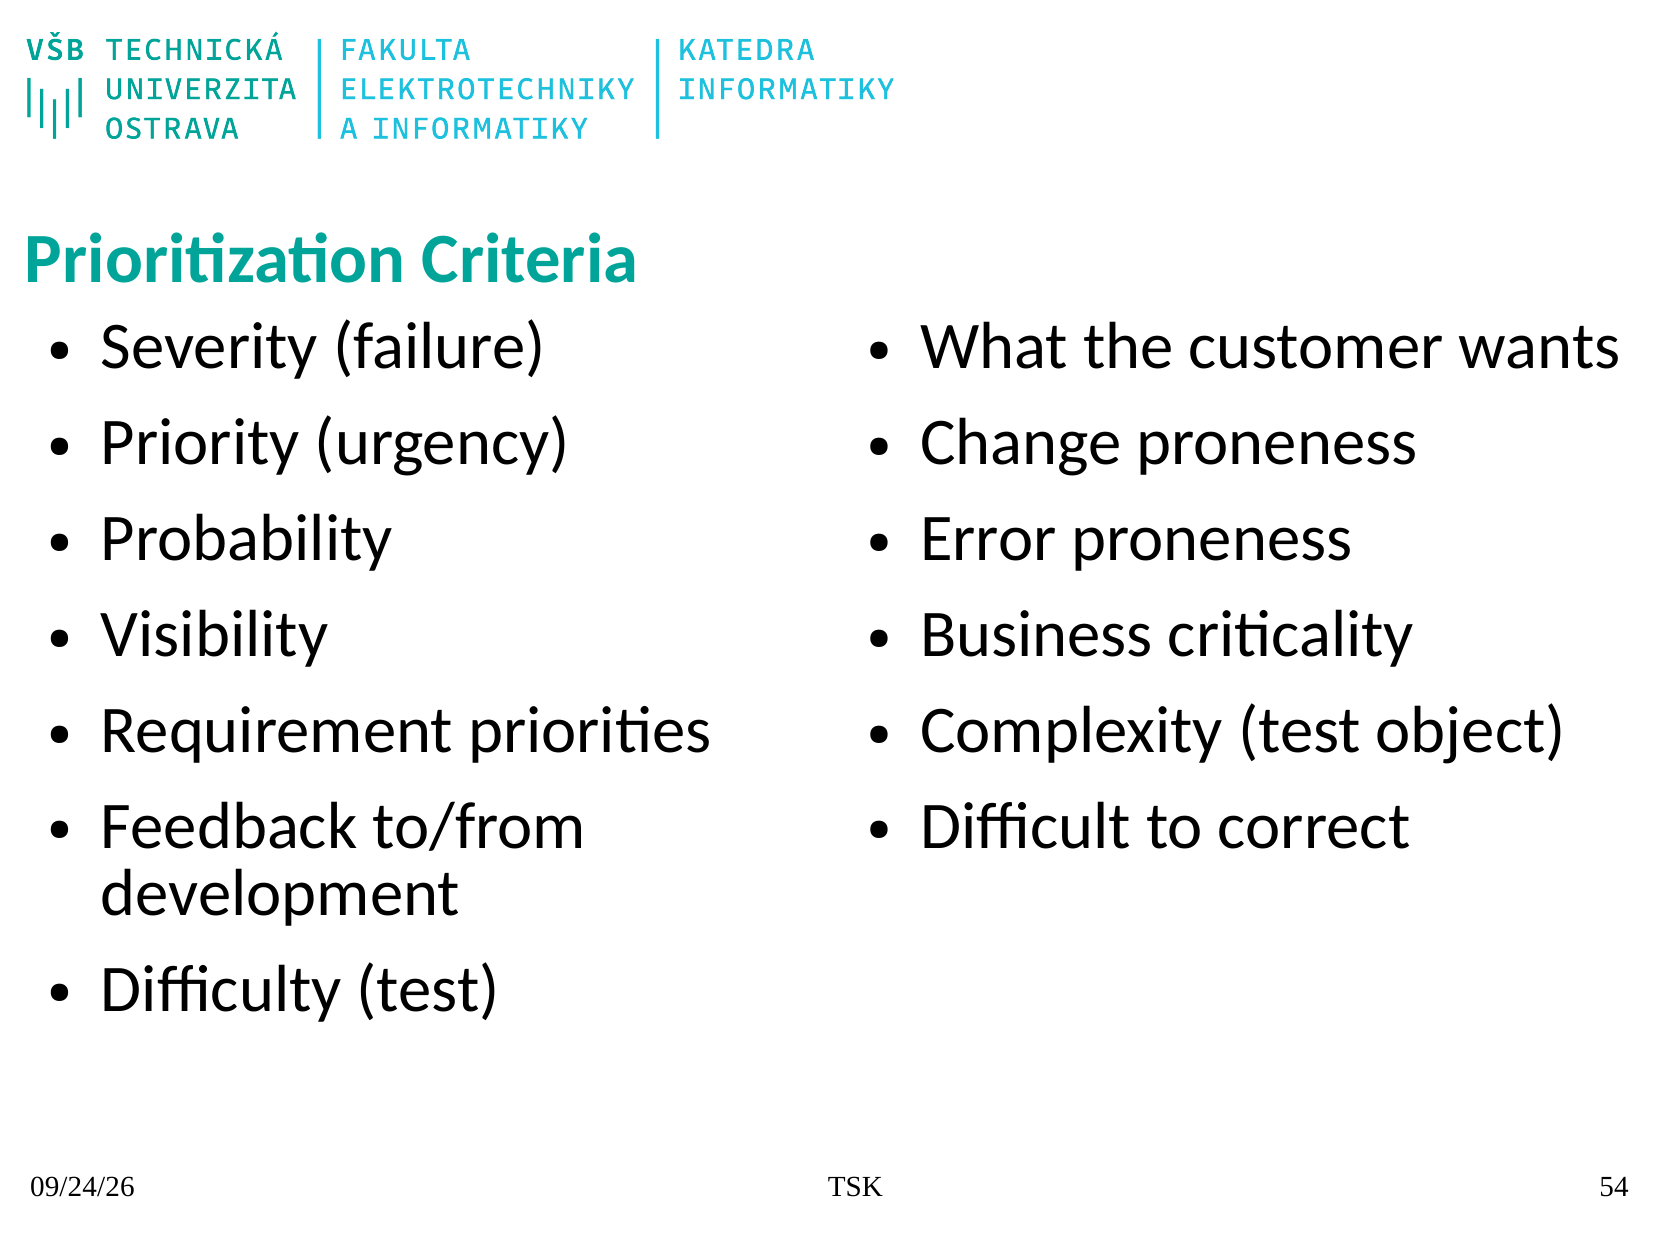

# Prioritization Criteria
Severity (failure)
Priority (urgency)
Probability
Visibility
Requirement priorities
Feedback to/from development
Difficulty (test)
What the customer wants
Change proneness
Error proneness
Business criticality
Complexity (test object)
Difficult to correct
TSK
54